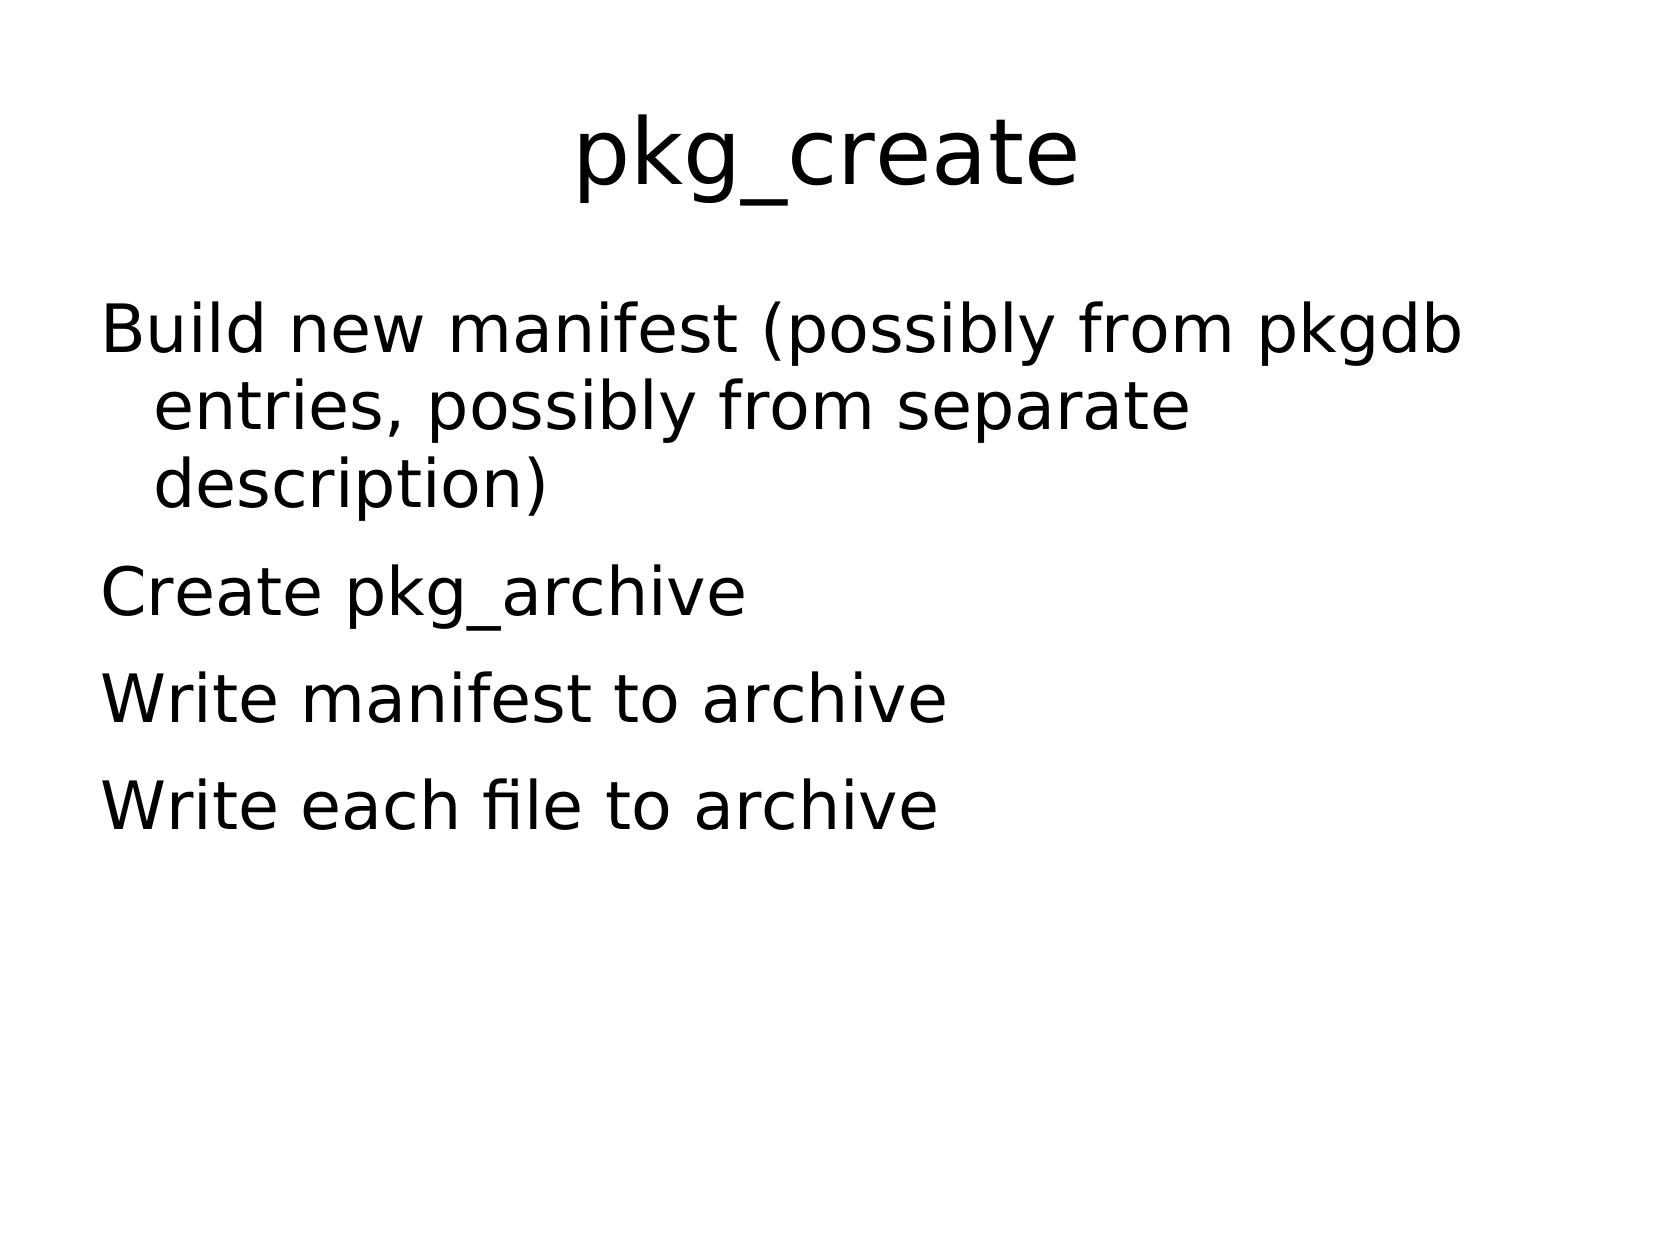

# pkg_create
Build new manifest (possibly from pkgdb entries, possibly from separate description)
Create pkg_archive
Write manifest to archive
Write each file to archive